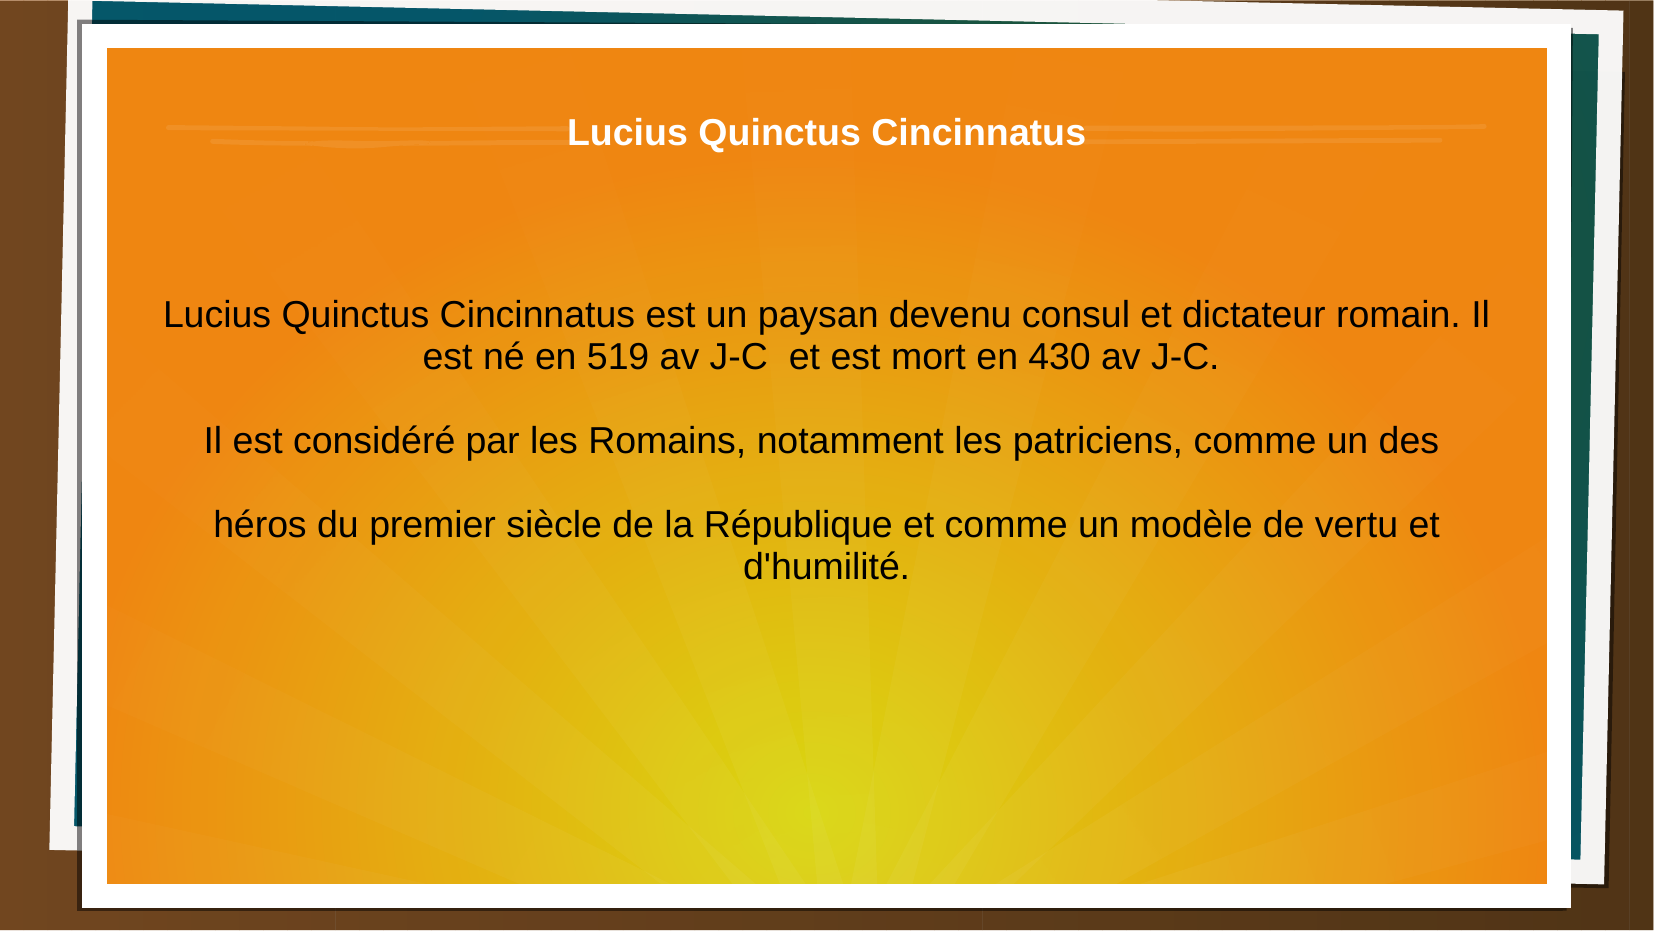

# Lucius Quinctus Cincinnatus
Lucius Quinctus Cincinnatus est un paysan devenu consul et dictateur romain. Il est né en 519 av J-C et est mort en 430 av J-C.
Il est considéré par les Romains, notamment les patriciens, comme un des
héros du premier siècle de la République et comme un modèle de vertu et d'humilité.